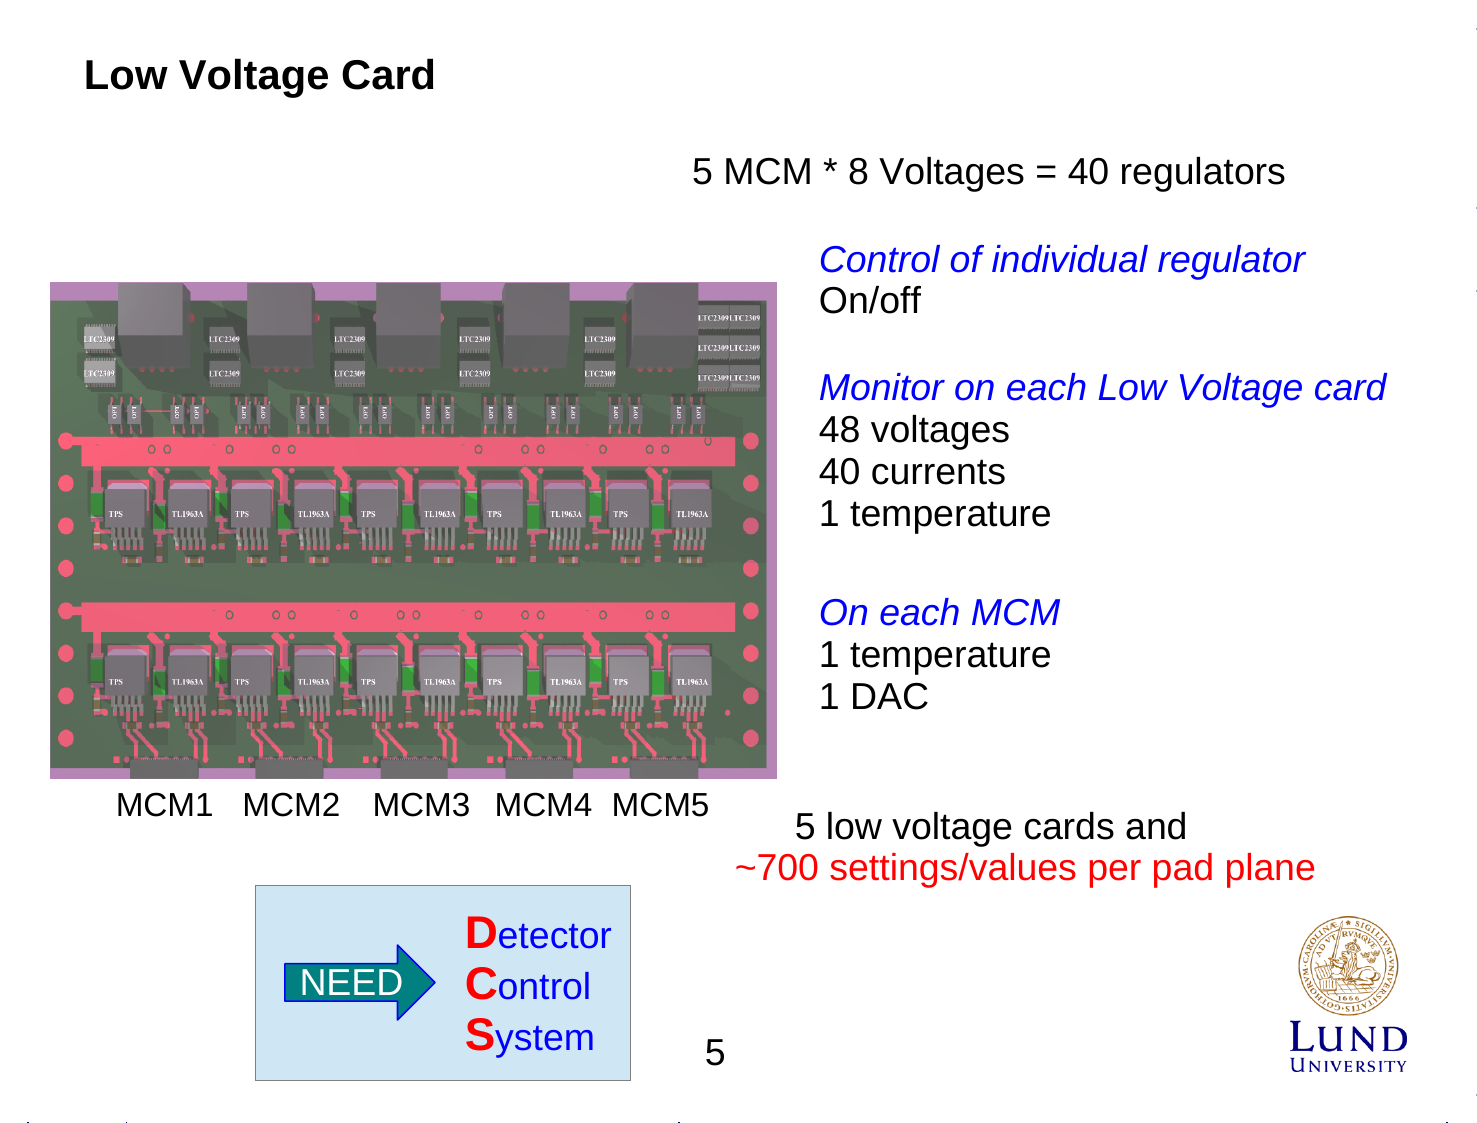

Low Voltage Card
5 MCM * 8 Voltages = 40 regulators
Control of individual regulator
On/off
Monitor on each Low Voltage card
48 voltages
40 currents
1 temperature
On each MCM
1 temperature
1 DAC
MCM1
MCM2
MCM3
MCM4
MCM5
5 low voltage cards and
~700 settings/values per pad plane
Detector
Control
System
NEED